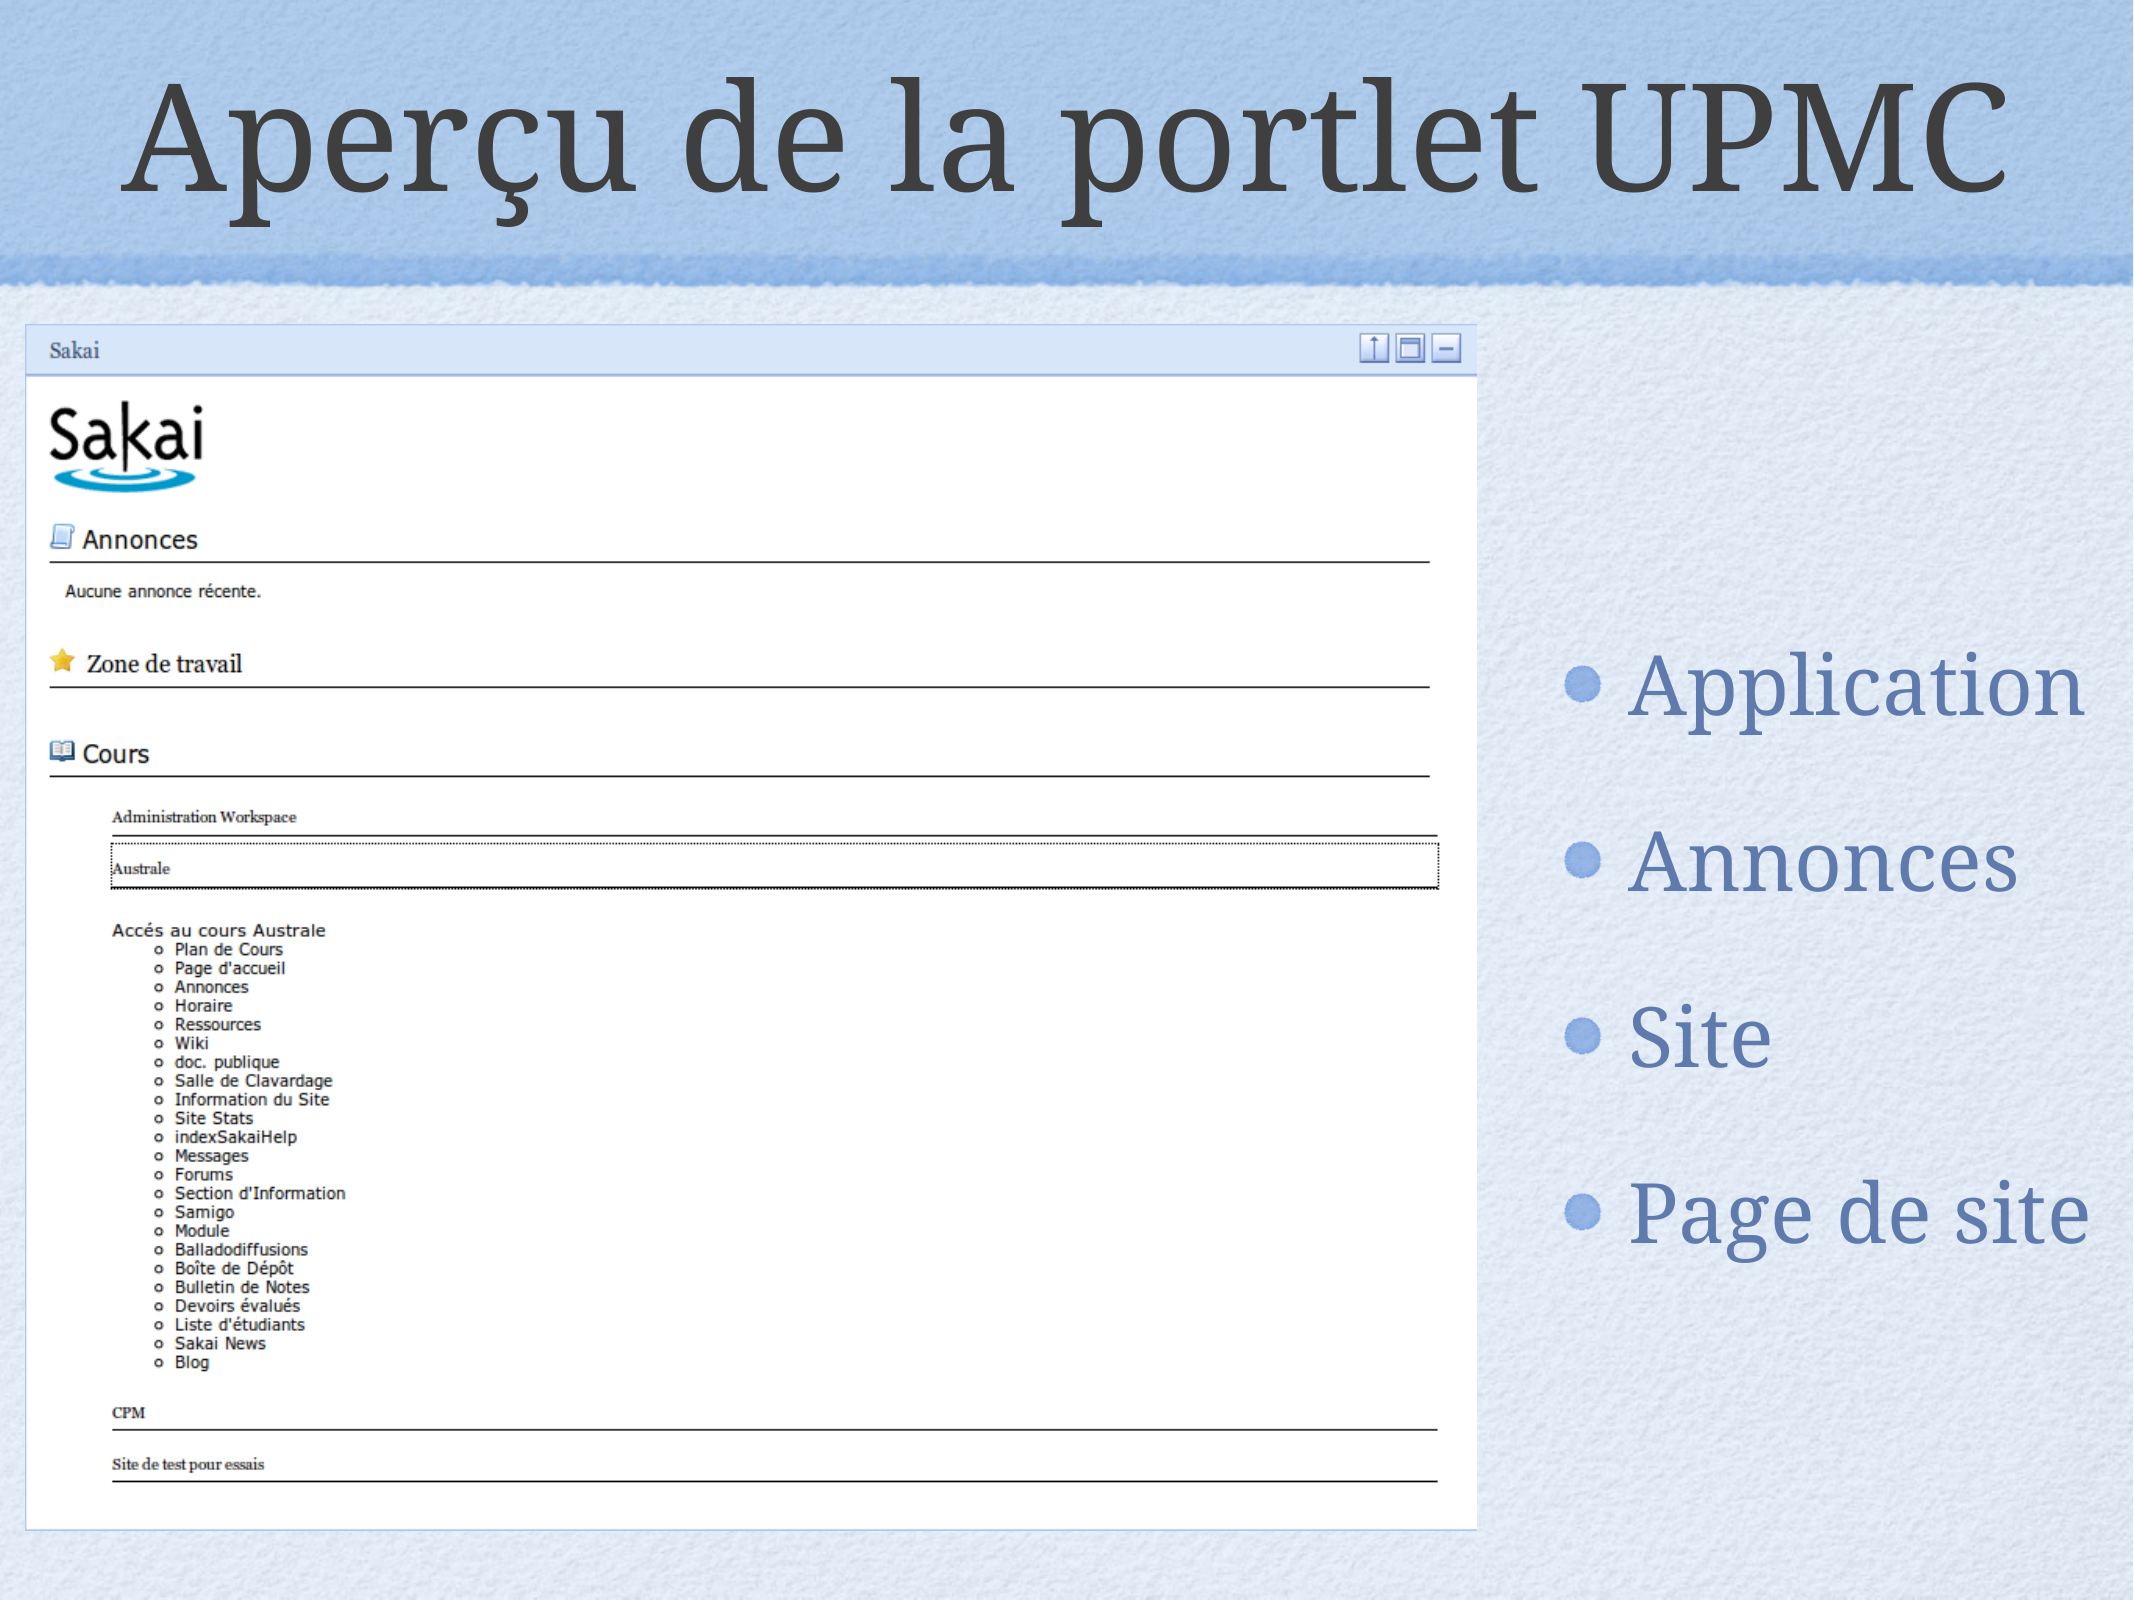

# Aperçu de la portlet UPMC
Application
Annonces
Site
Page de site